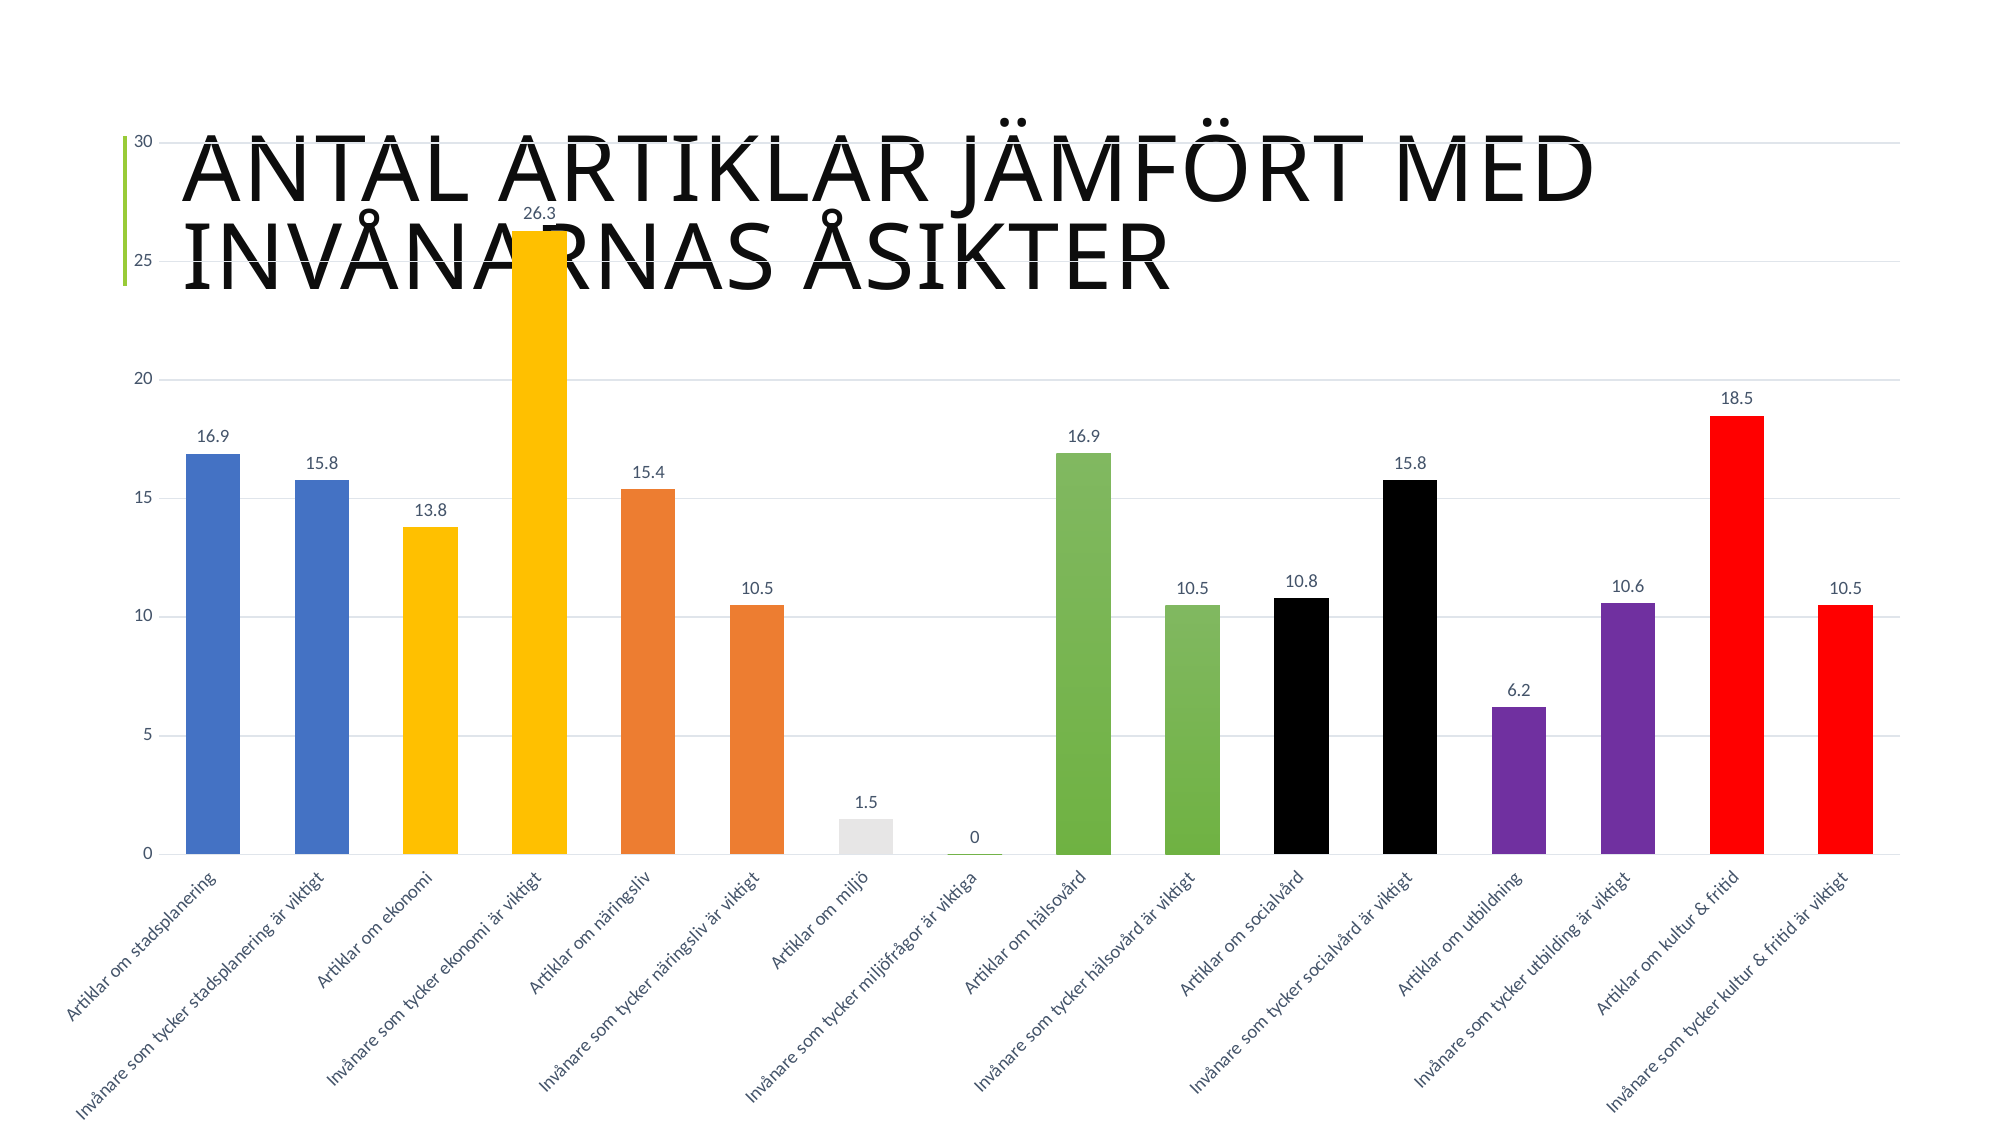

### Chart: Antal artiklar jämfört med invånares åsikter
| Category | Serie1 |
|---|---|
| Artiklar om stadsplanering | 16.9 |
| Invånare som tycker stadsplanering är viktigt | 15.8 |
| Artiklar om ekonomi | 13.8 |
| Invånare som tycker ekonomi är viktigt | 26.3 |
| Artiklar om näringsliv | 15.4 |
| Invånare som tycker näringsliv är viktigt | 10.5 |
| Artiklar om miljö | 1.5 |
| Invånare som tycker miljöfrågor är viktiga | 0.0 |
| Artiklar om hälsovård | 16.9 |
| Invånare som tycker hälsovård är viktigt | 10.5 |
| Artiklar om socialvård | 10.8 |
| Invånare som tycker socialvård är viktigt | 15.8 |
| Artiklar om utbildning | 6.2 |
| Invånare som tycker utbilding är viktigt | 10.6 |
| Artiklar om kultur & fritid | 18.5 |
| Invånare som tycker kultur & fritid är viktigt | 10.5 |# Antal artiklar jämfört med invånarnas åsikter